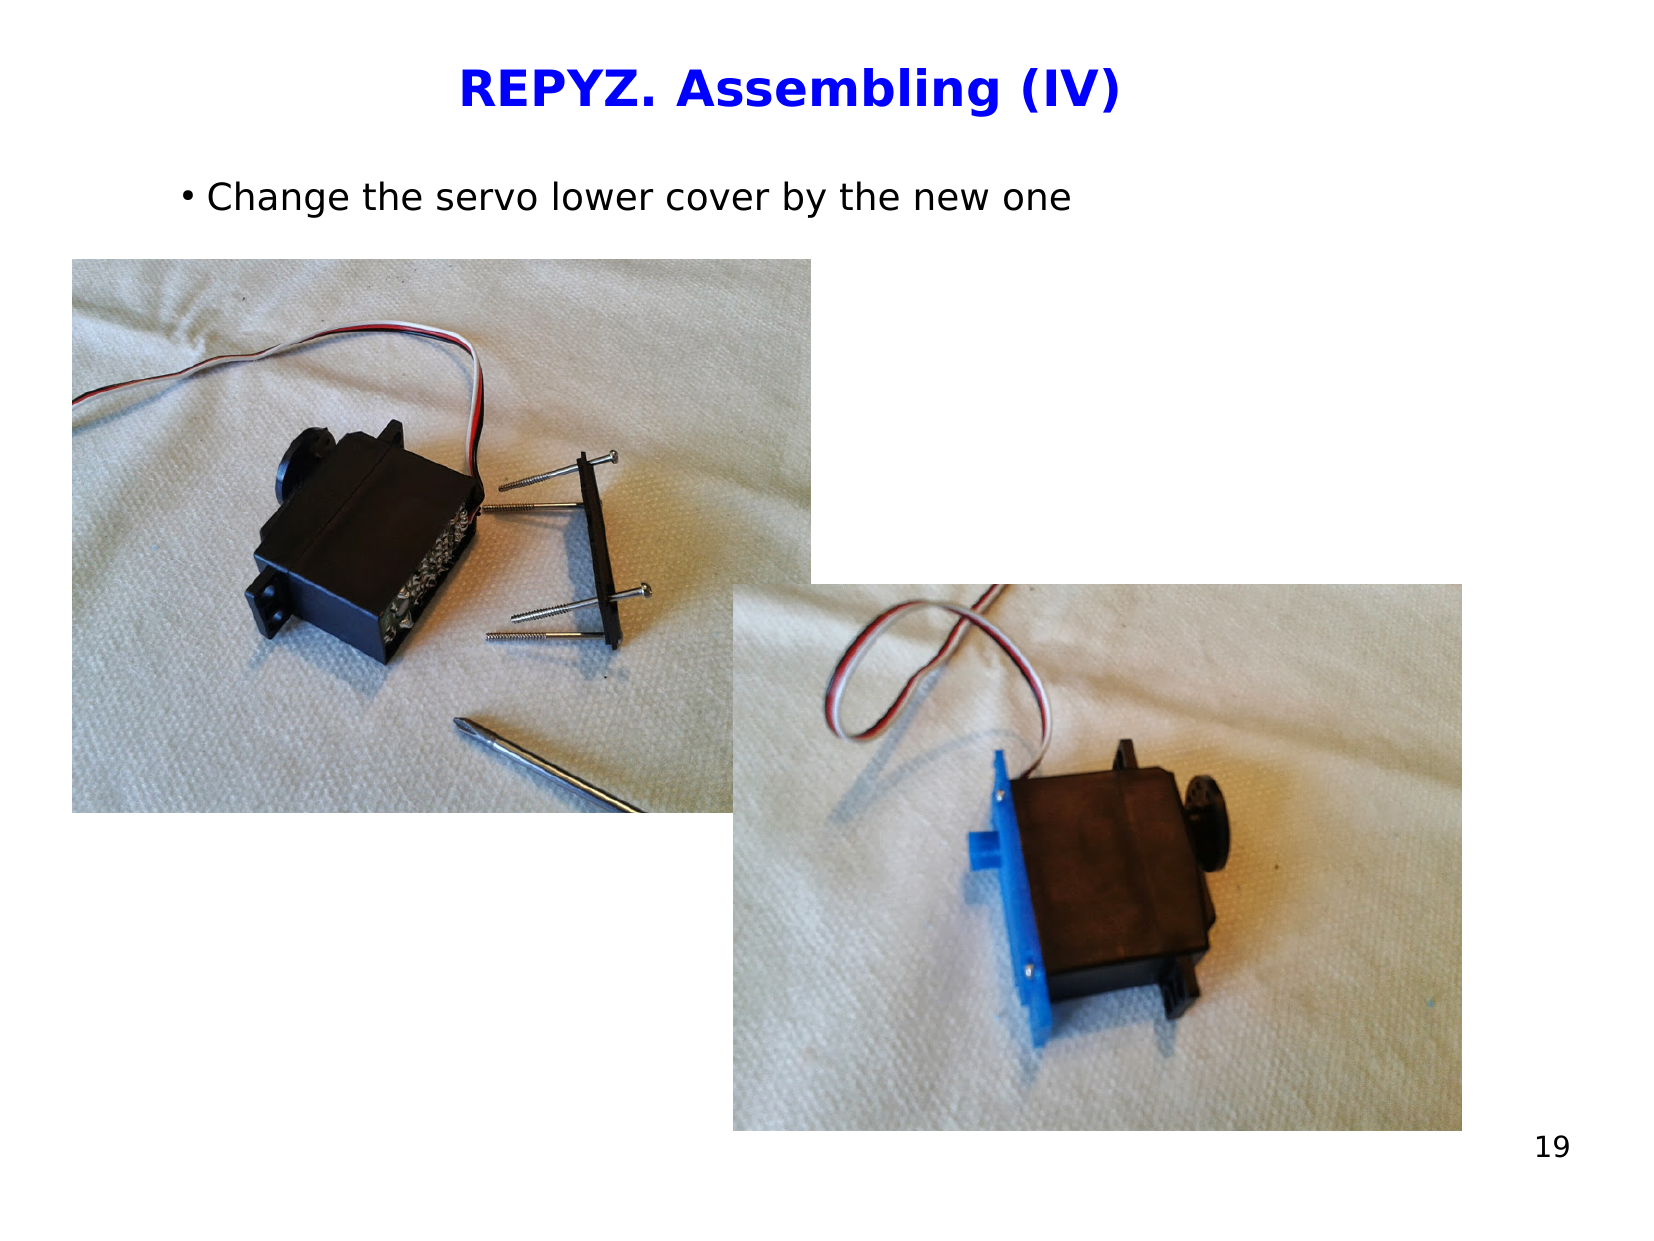

REPYZ. Assembling (IV)
 Change the servo lower cover by the new one
19